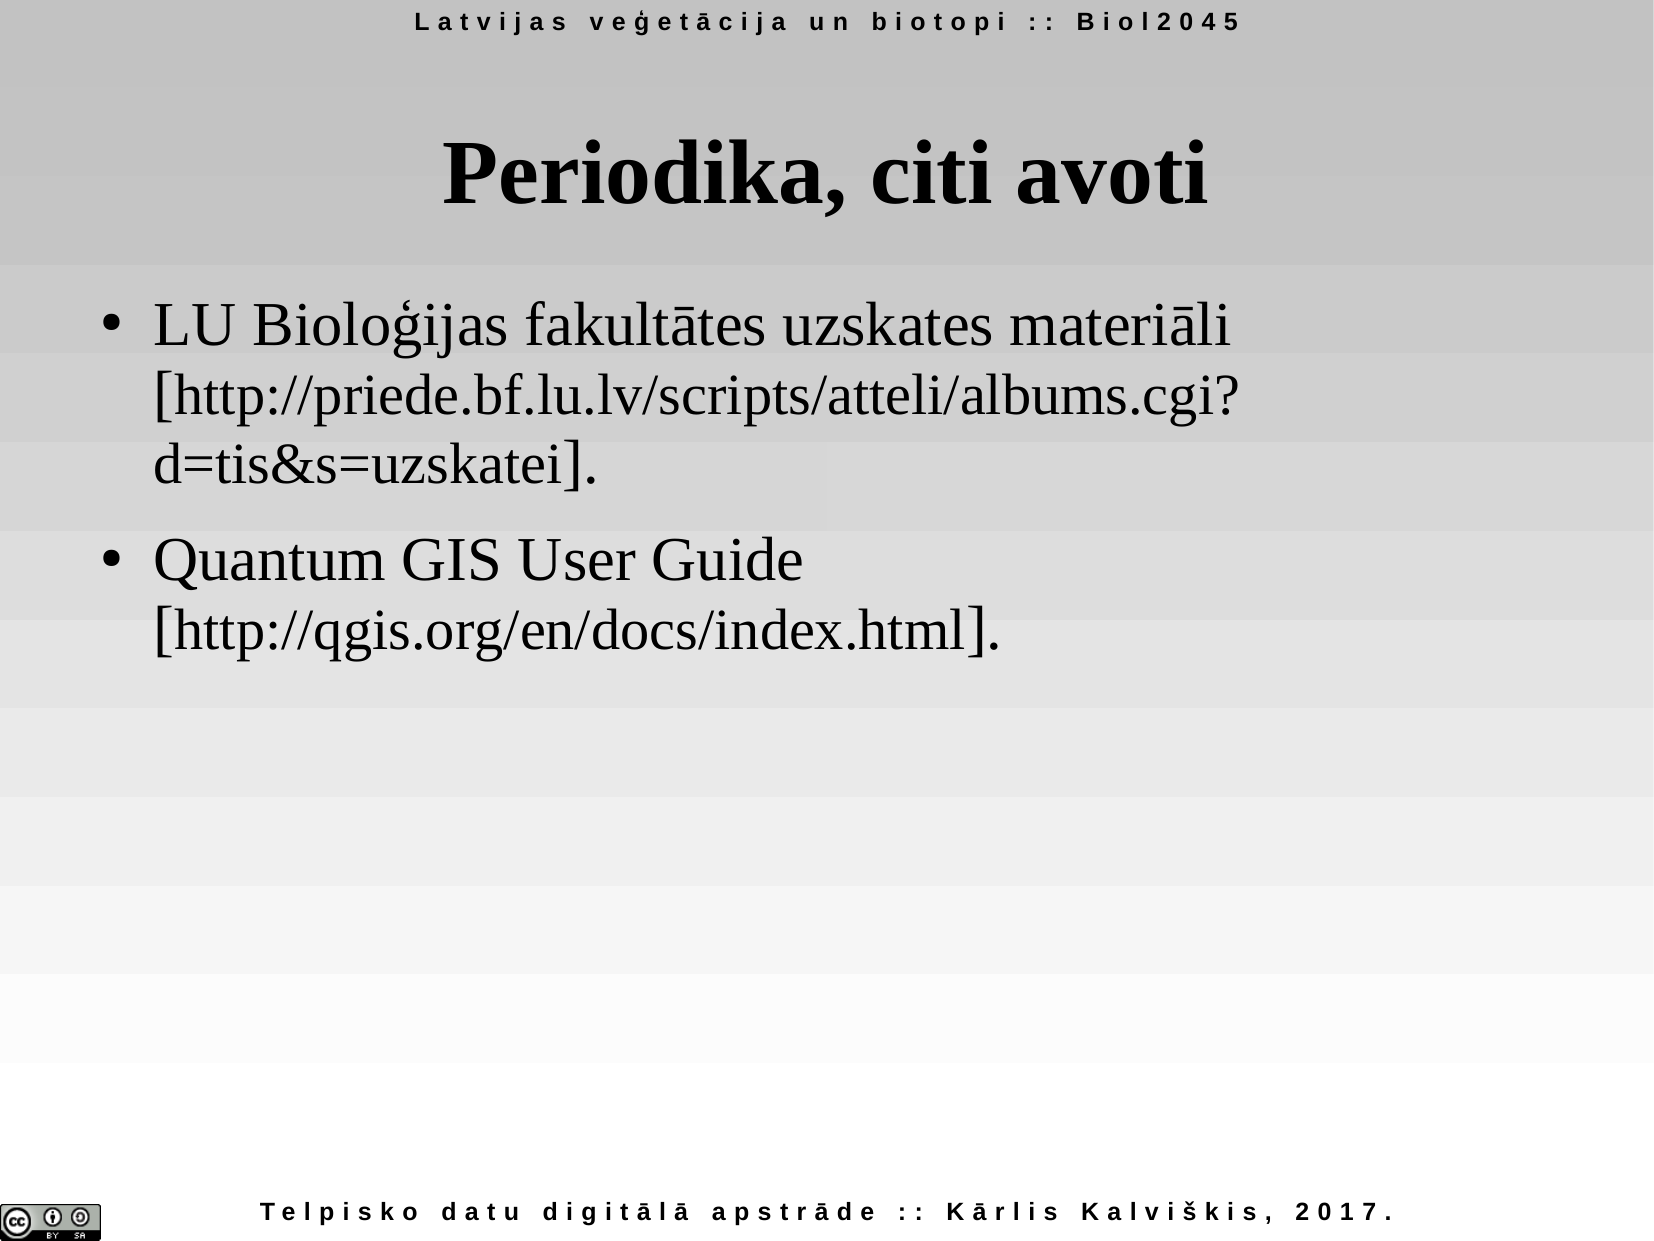

# Periodika, citi avoti
LU Bioloģijas fakultātes uzskates materiāli
[http://priede.bf.lu.lv/scripts/atteli/albums.cgi?d=tis&s=uzskatei].
Quantum GIS User Guide
[http://qgis.org/en/docs/index.html].